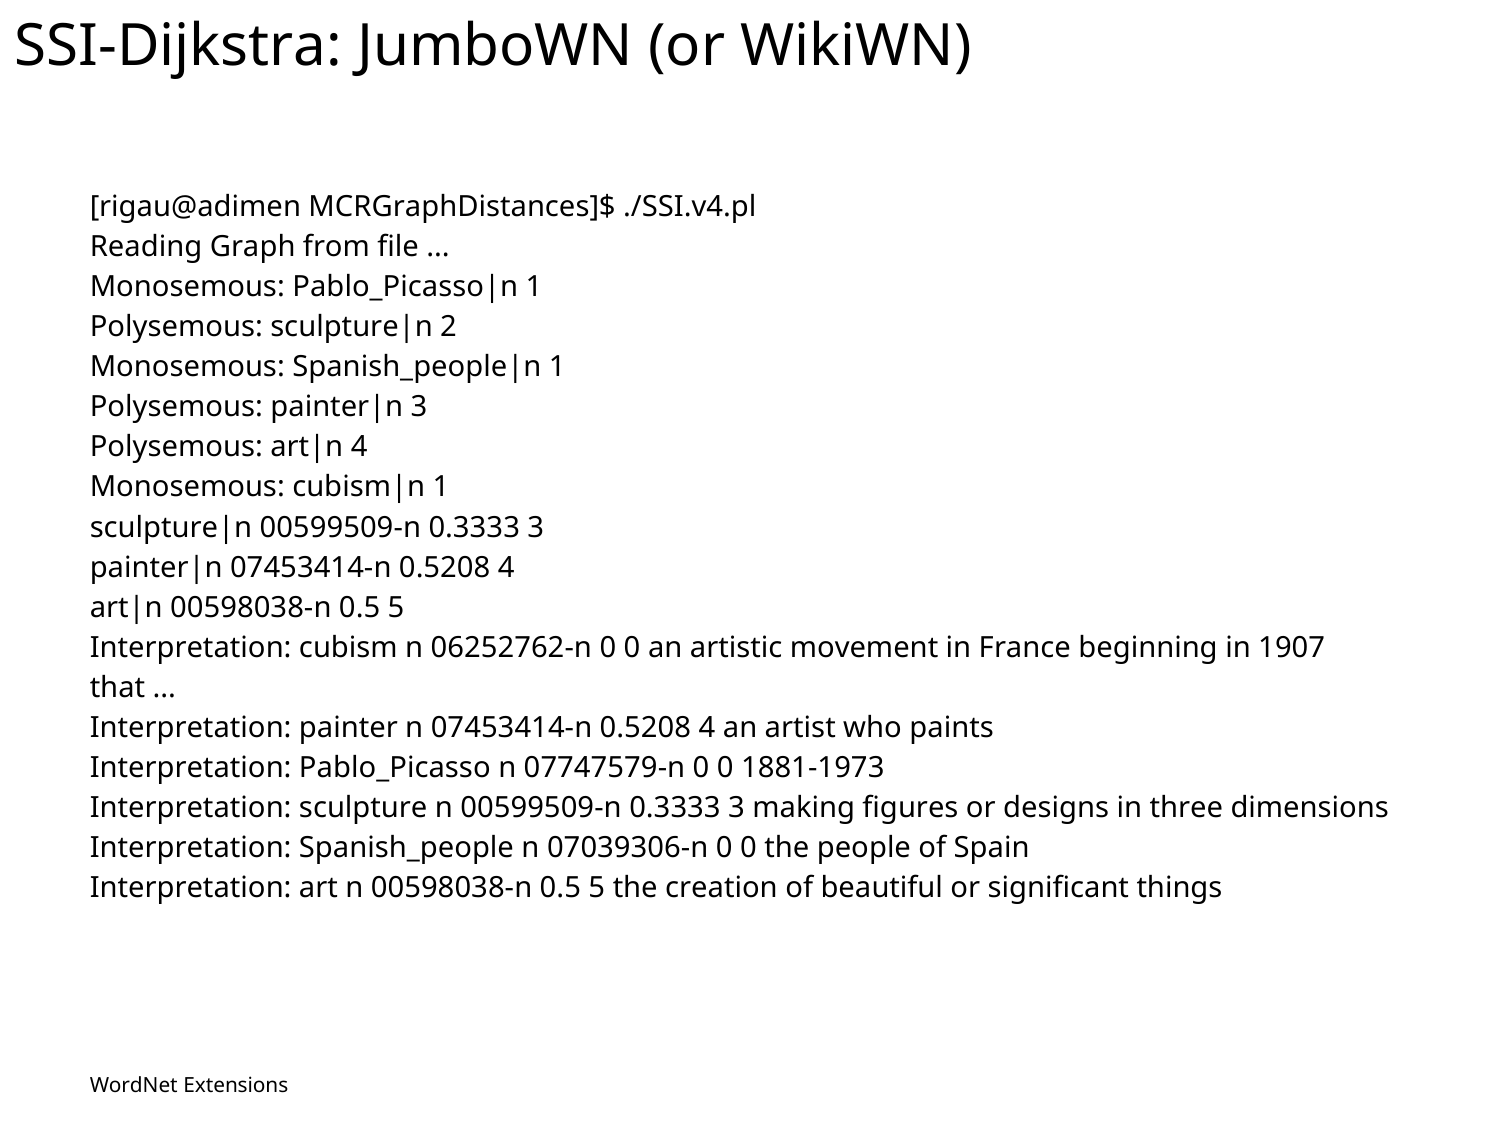

# SSI-Dijkstra: JumboWN (or WikiWN)‏
[rigau@adimen MCRGraphDistances]$ ./SSI.v4.pl
Reading Graph from file ...
Monosemous: Pablo_Picasso|n 1
Polysemous: sculpture|n 2
Monosemous: Spanish_people|n 1
Polysemous: painter|n 3
Polysemous: art|n 4
Monosemous: cubism|n 1
sculpture|n 00599509-n 0.3333 3
painter|n 07453414-n 0.5208 4
art|n 00598038-n 0.5 5
Interpretation: cubism n 06252762-n 0 0 an artistic movement in France beginning in 1907 that ...
Interpretation: painter n 07453414-n 0.5208 4 an artist who paints
Interpretation: Pablo_Picasso n 07747579-n 0 0 1881-1973
Interpretation: sculpture n 00599509-n 0.3333 3 making figures or designs in three dimensions
Interpretation: Spanish_people n 07039306-n 0 0 the people of Spain
Interpretation: art n 00598038-n 0.5 5 the creation of beautiful or significant things